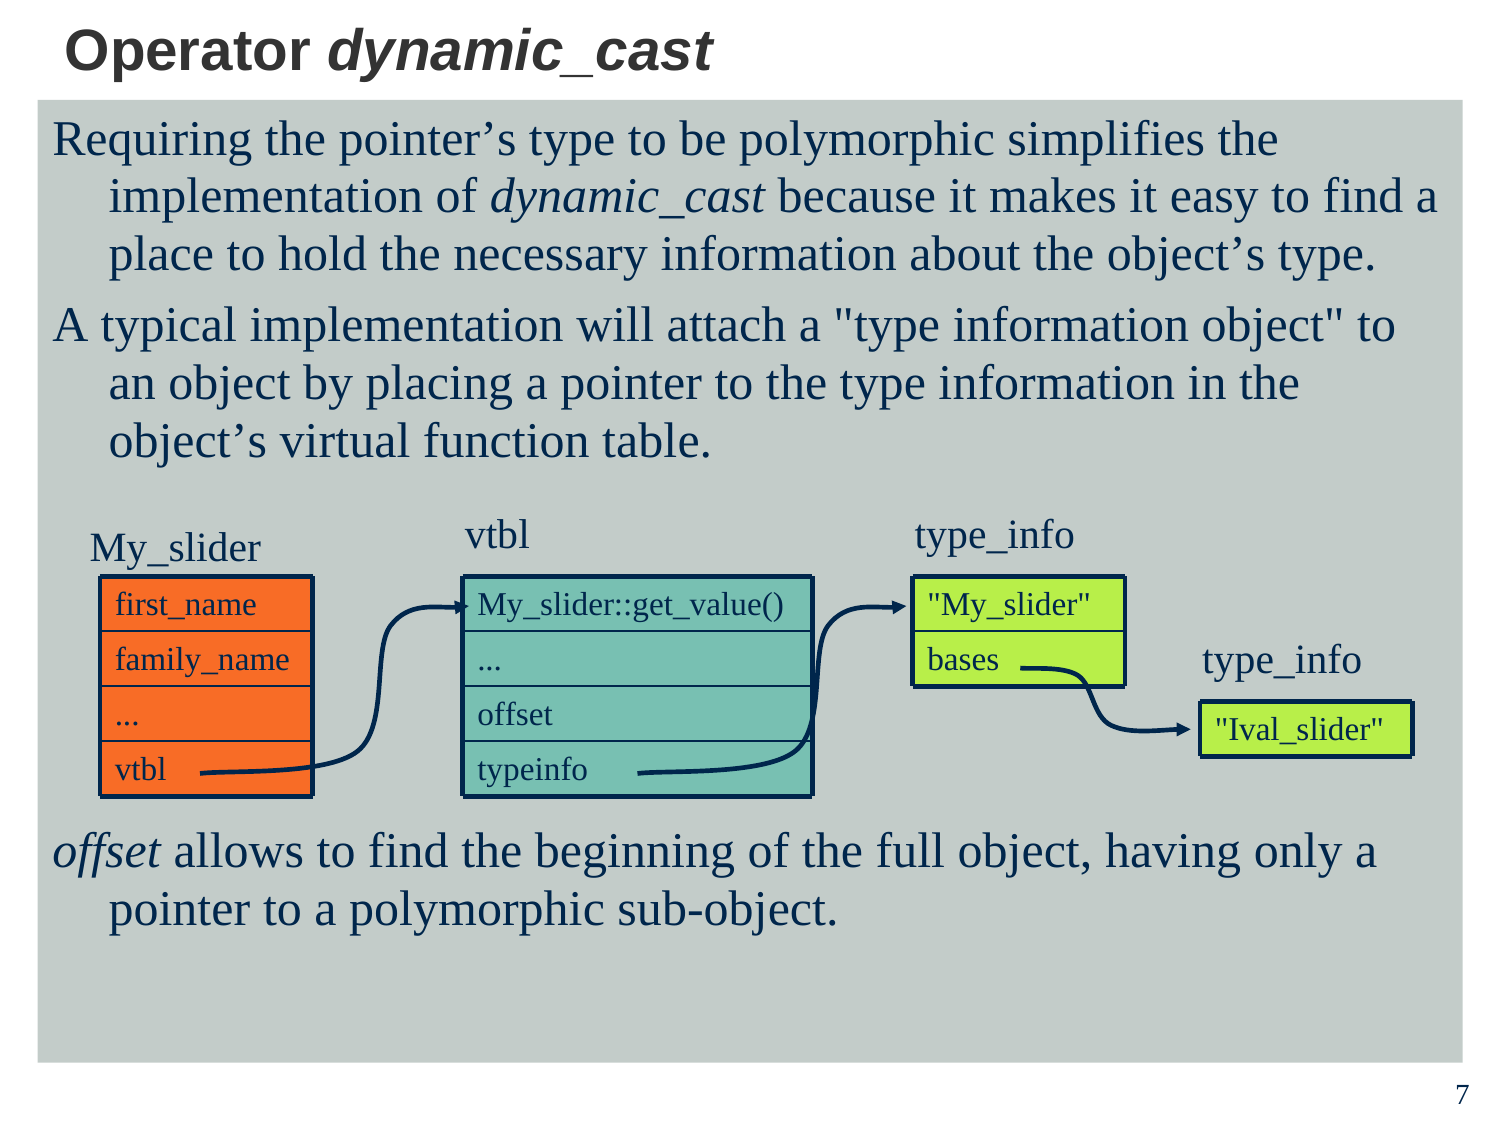

# Operator dynamic_cast
Requiring the pointer’s type to be polymorphic simplifies the implementation of dynamic_cast because it makes it easy to find a place to hold the necessary information about the object’s type.
A typical implementation will attach a "type information object" to an object by placing a pointer to the type information in the object’s virtual function table.
offset allows to find the beginning of the full object, having only a pointer to a polymorphic sub-object.
vtbl
type_info
My_slider
first_name
family_name
...
vtbl
My_slider::get_value()
...
offset
typeinfo
"My_slider"
bases
type_info
"Ival_slider"